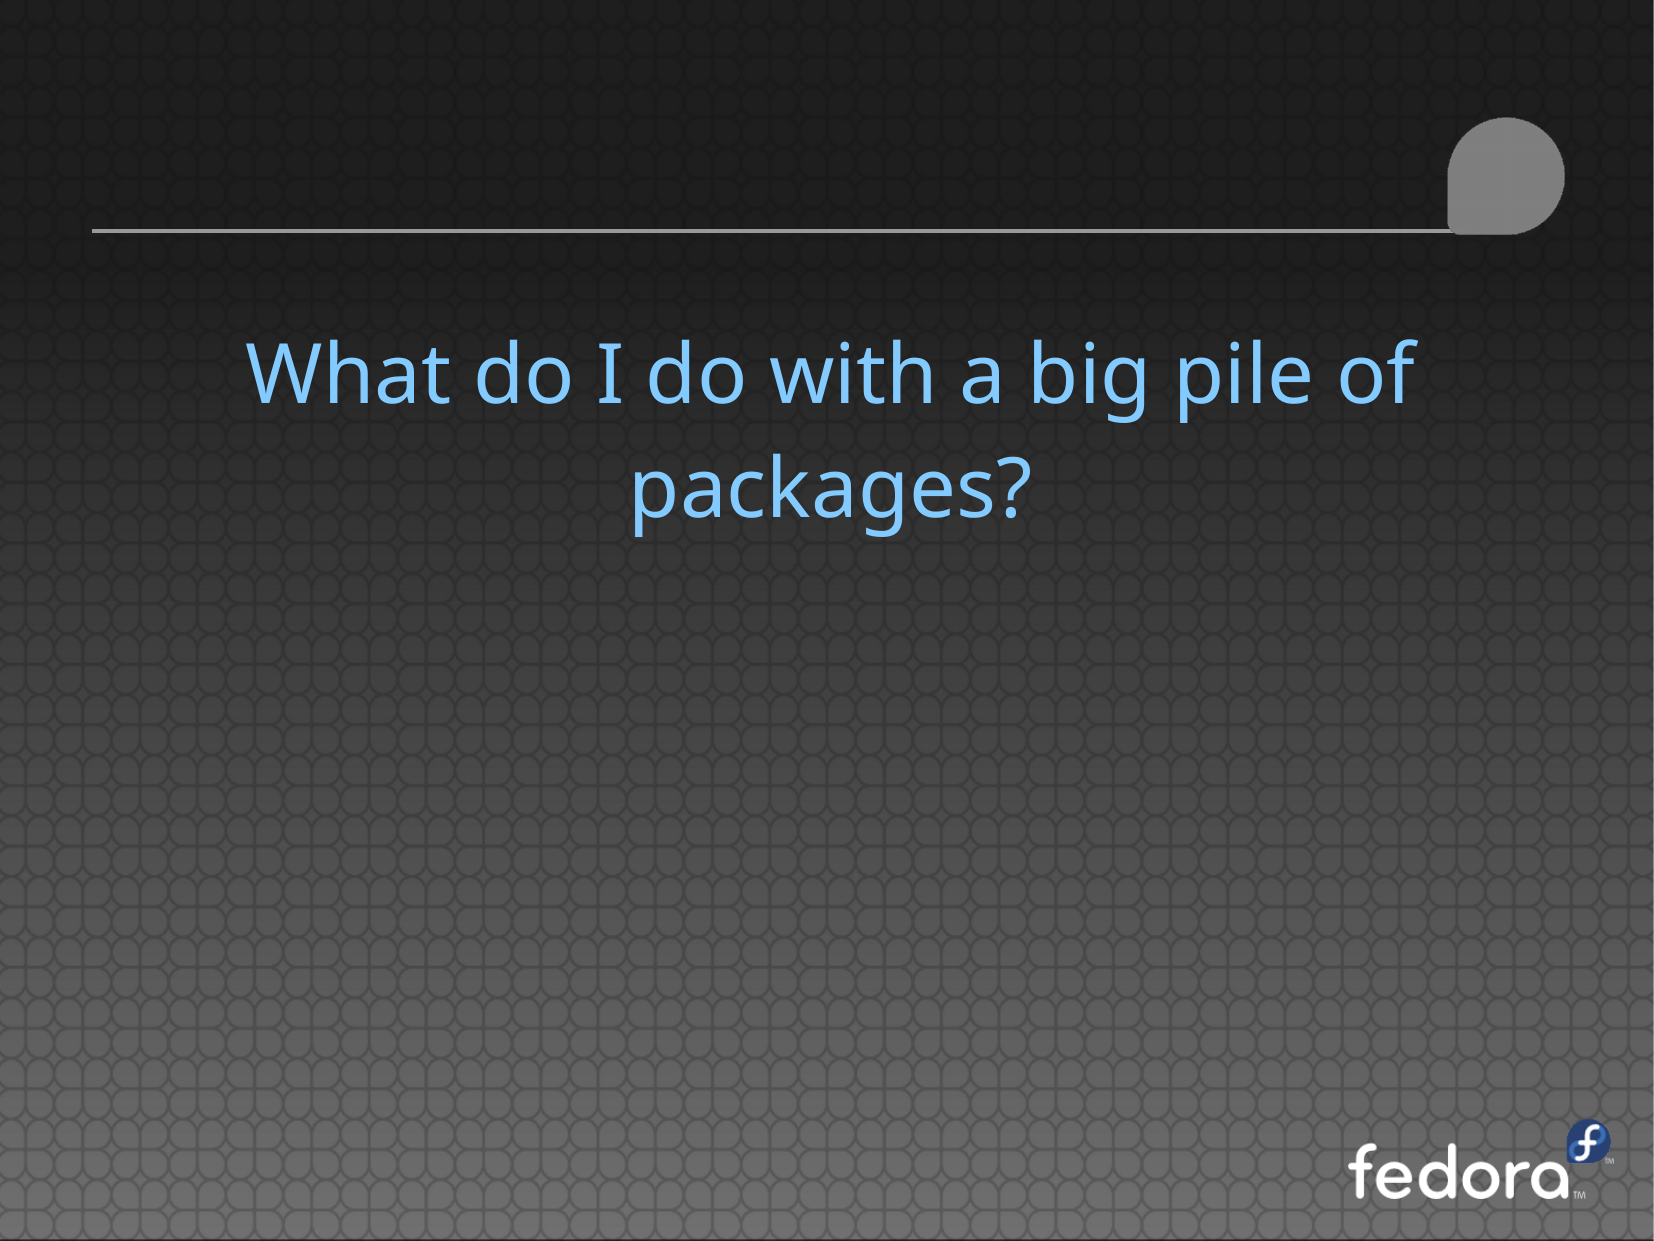

# What do I do with a big pile of packages?